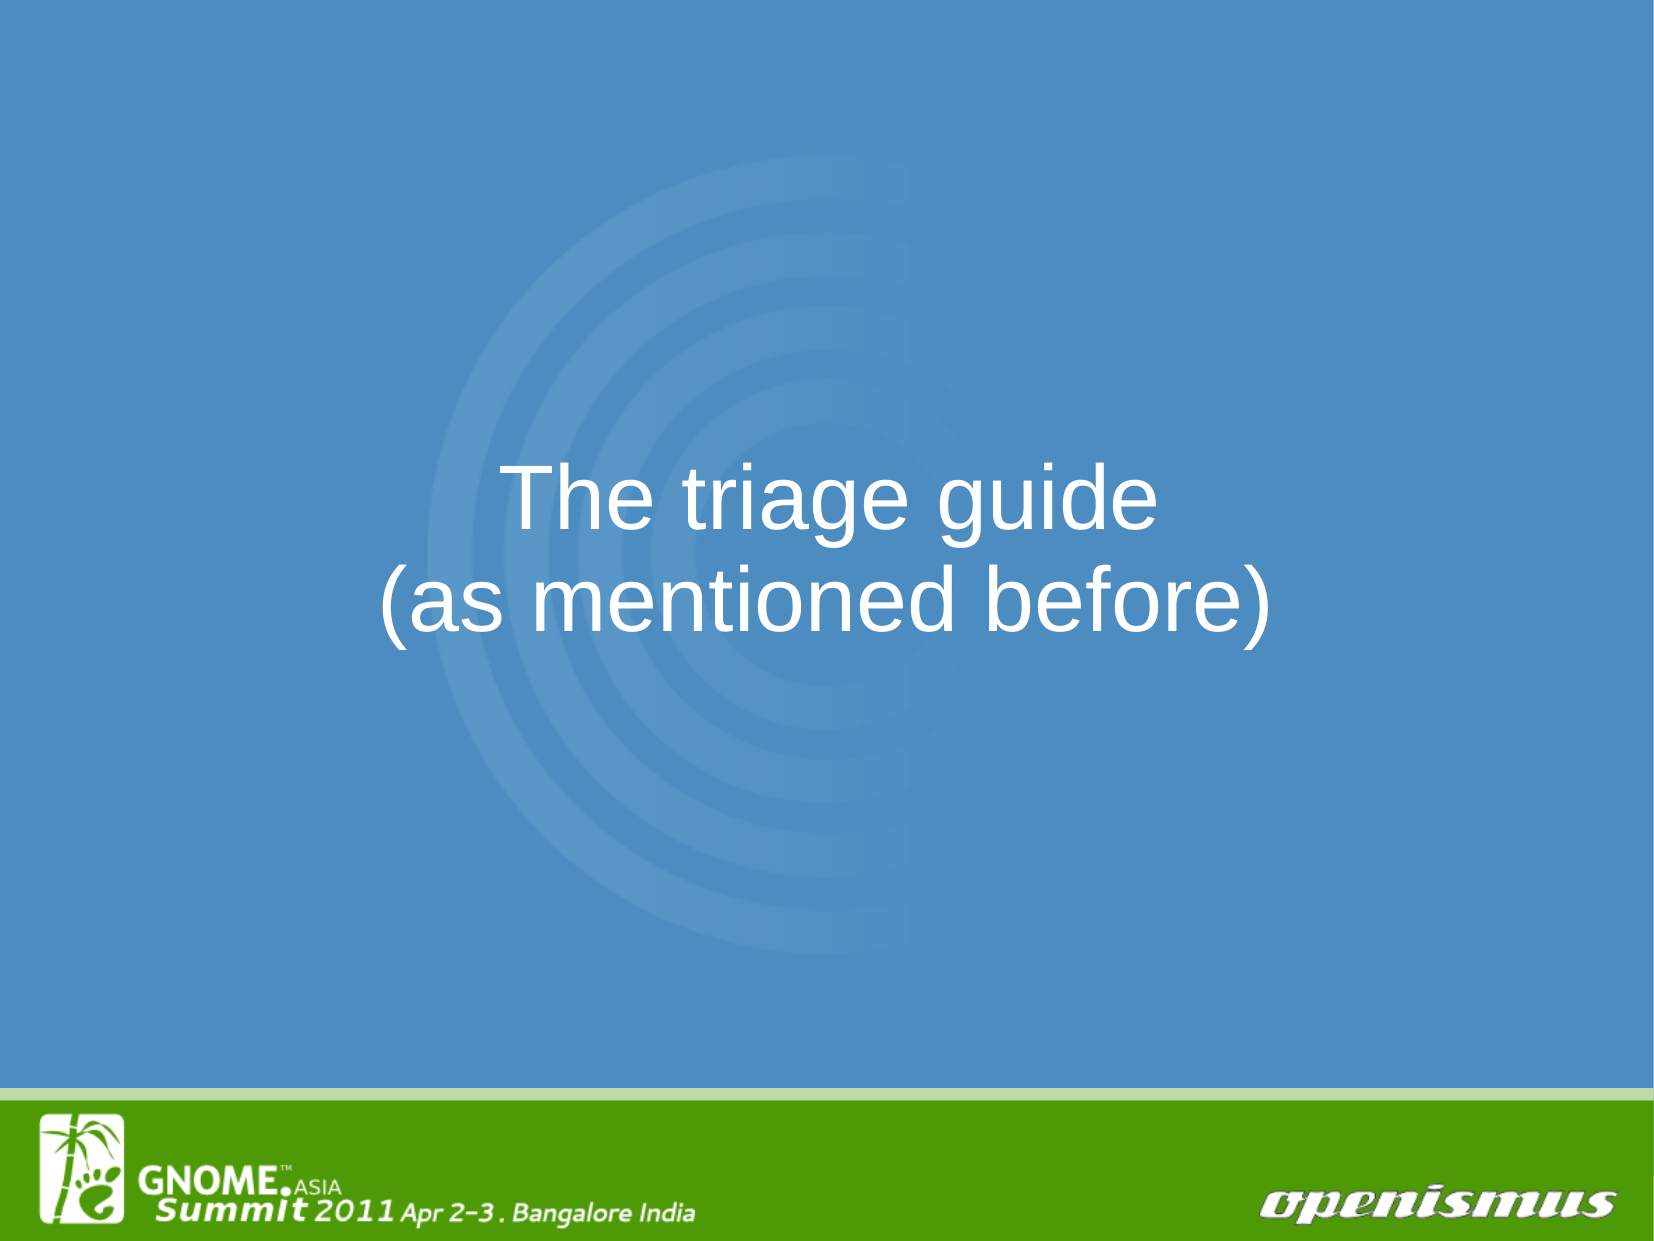

# The triage guide (as mentioned before)